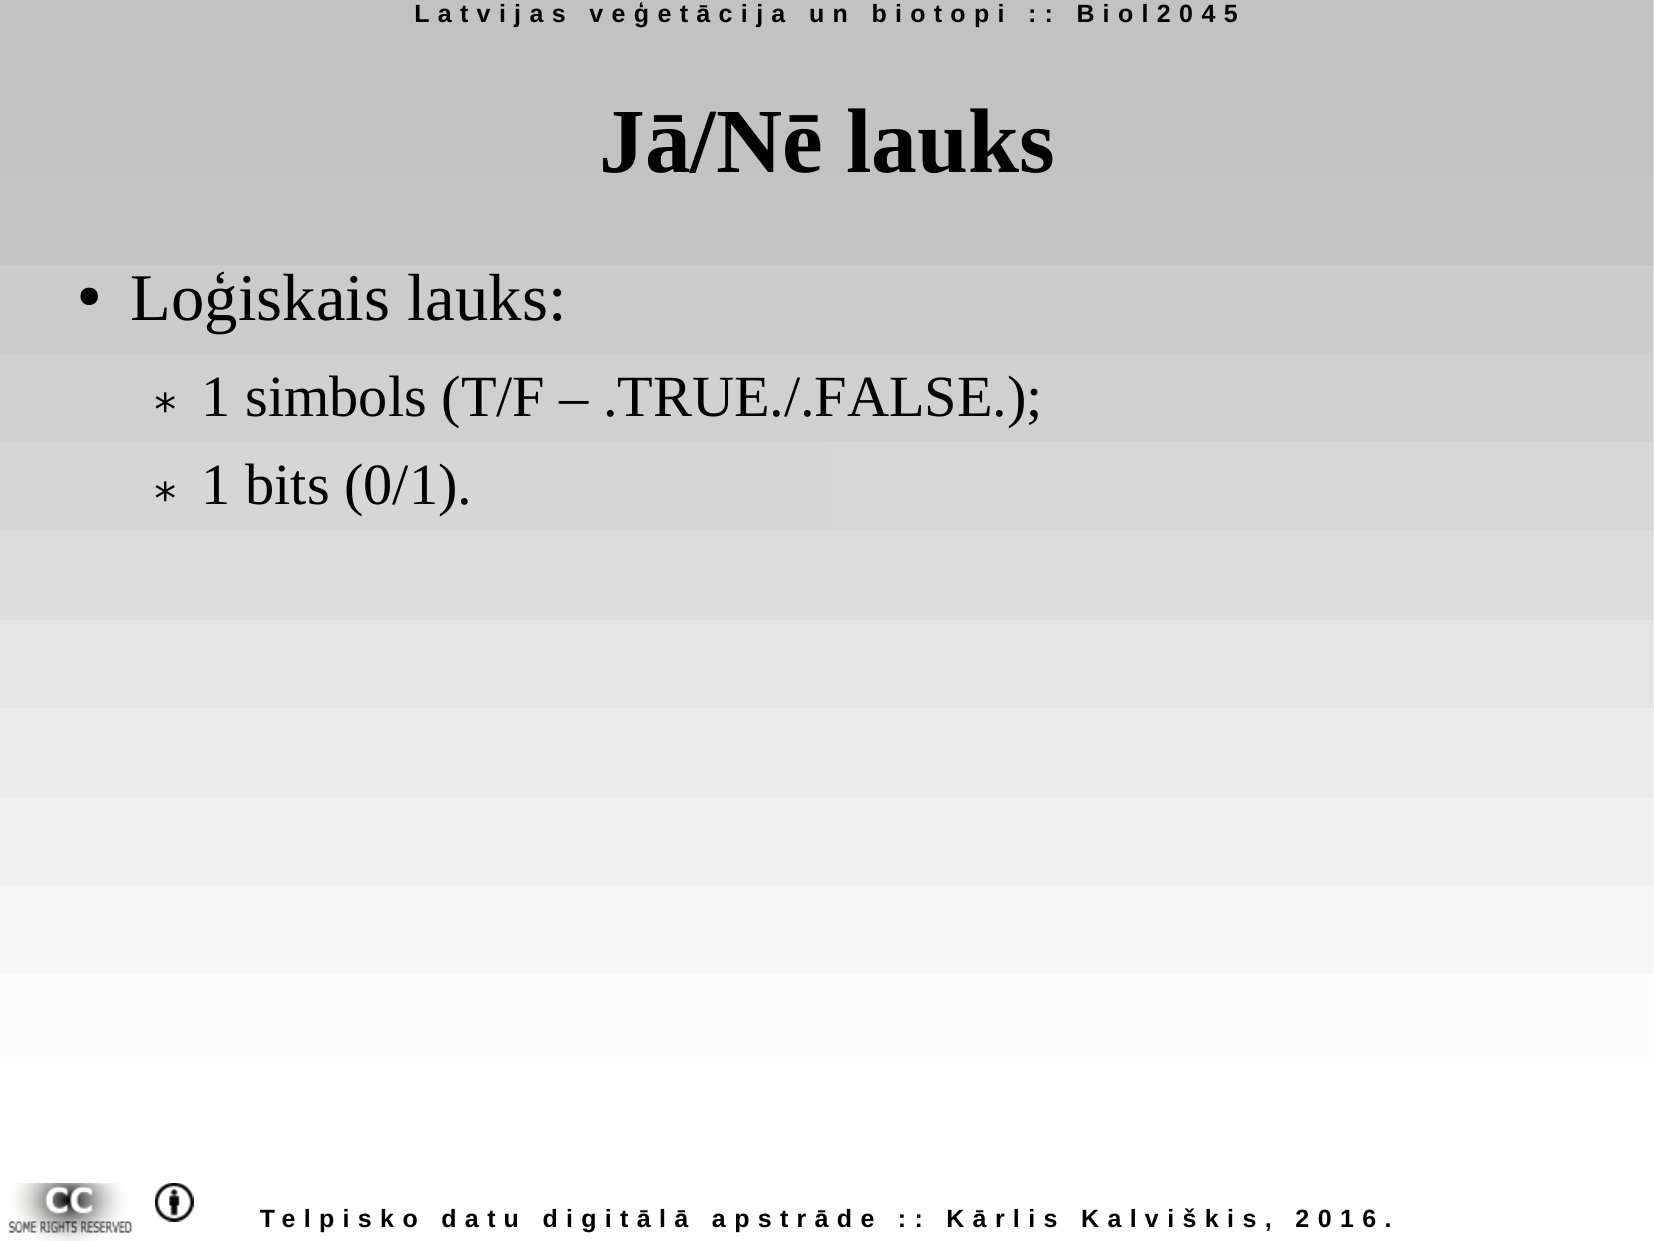

# Jā/Nē lauks
Loģiskais lauks:
1 simbols (T/F – .TRUE./.FALSE.);
1 bits (0/1).